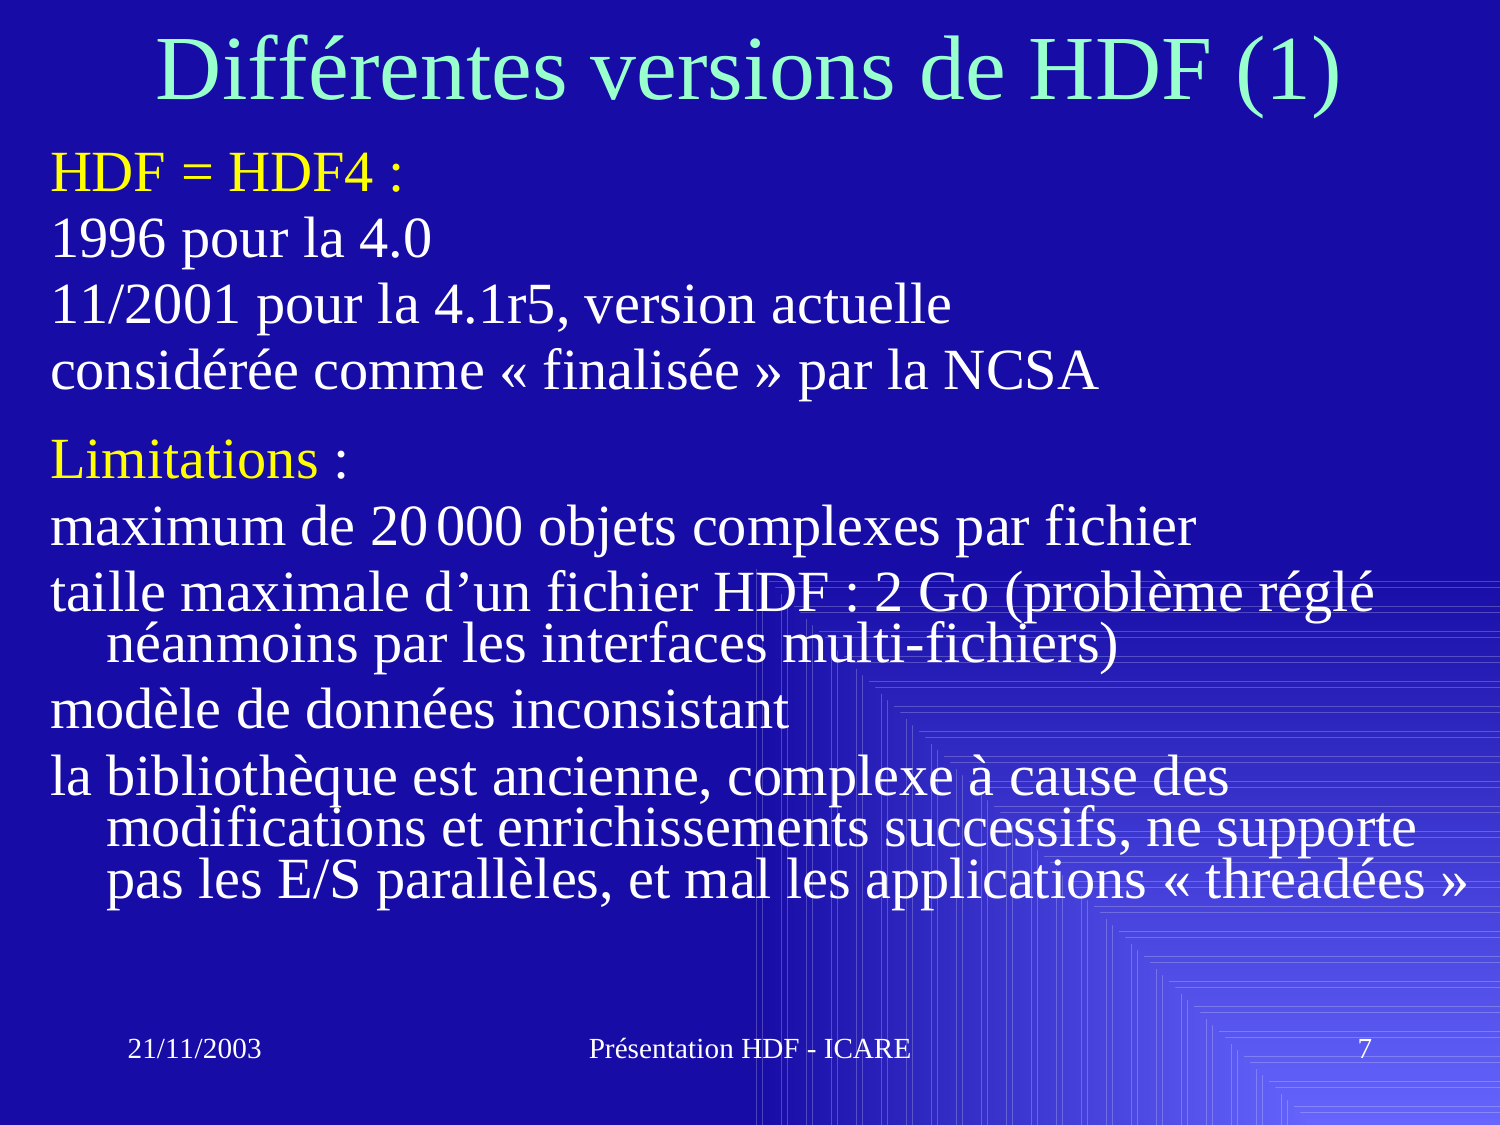

# Différentes versions de HDF (1)
HDF = HDF4 :
1996 pour la 4.0
11/2001 pour la 4.1r5, version actuelle
considérée comme « finalisée » par la NCSA
Limitations :
maximum de 20 000 objets complexes par fichier
taille maximale d’un fichier HDF : 2 Go (problème réglé néanmoins par les interfaces multi-fichiers)
modèle de données inconsistant
la bibliothèque est ancienne, complexe à cause des modifications et enrichissements successifs, ne supporte pas les E/S parallèles, et mal les applications « threadées »
21/11/2003
Présentation HDF - ICARE
7